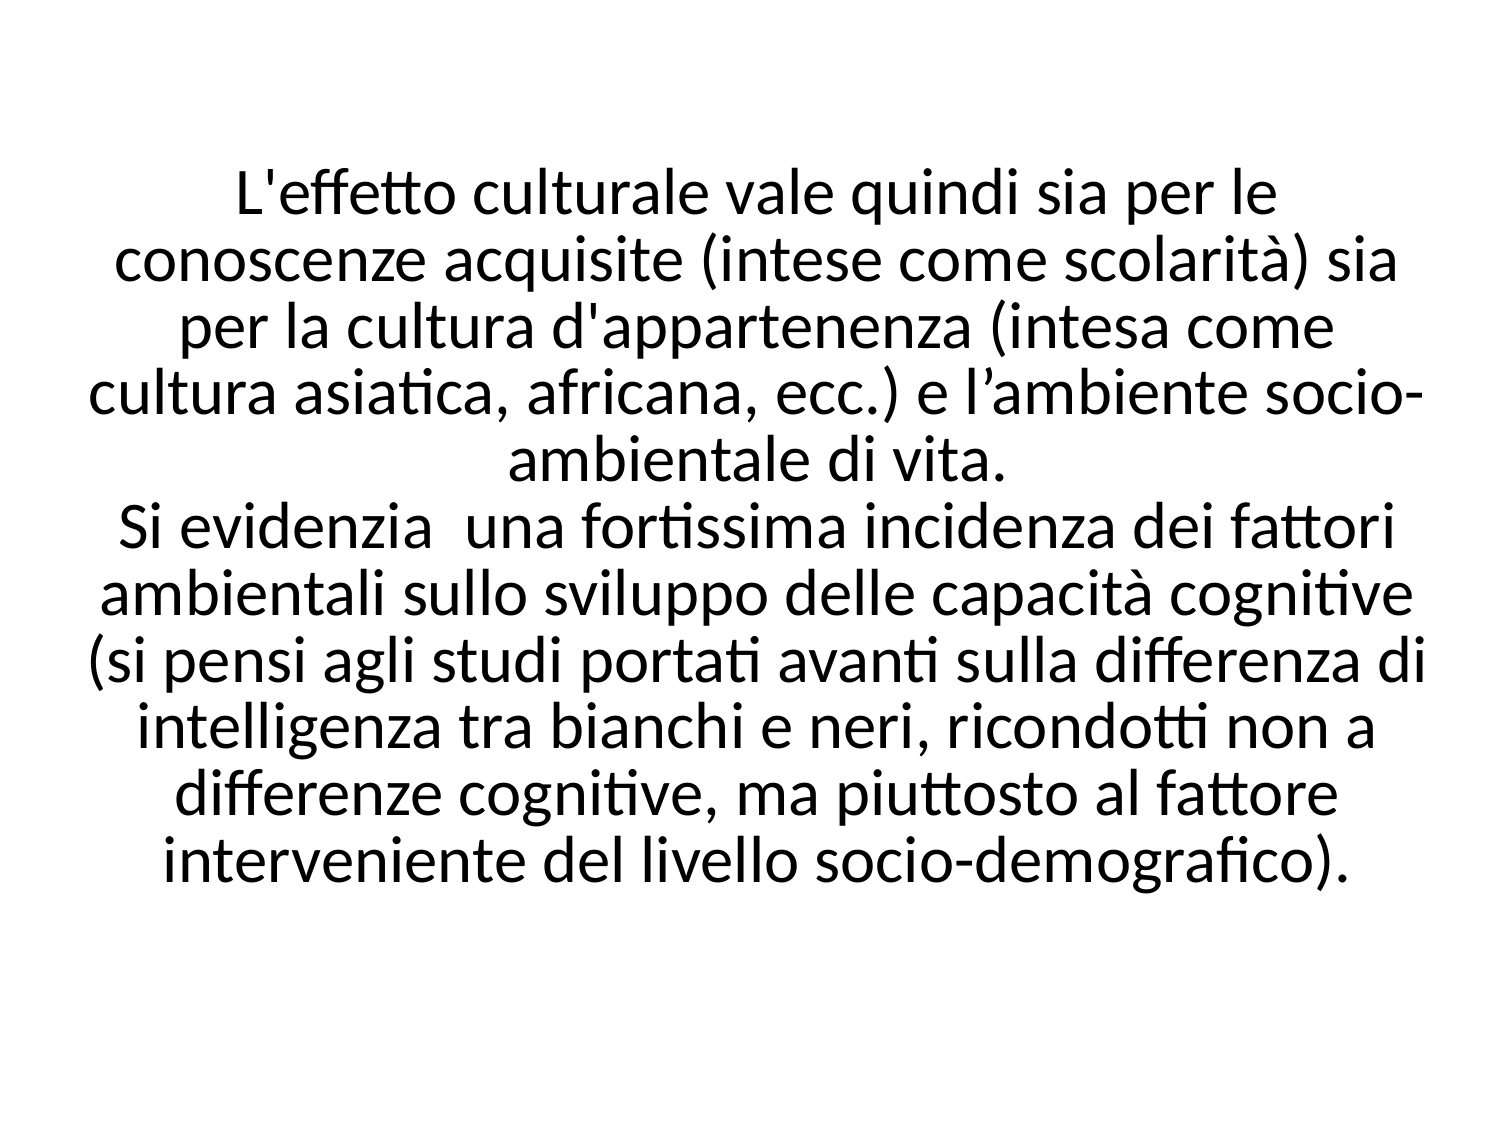

# L'effetto culturale vale quindi sia per le conoscenze acquisite (intese come scolarità) sia per la cultura d'appartenenza (intesa come cultura asiatica, africana, ecc.) e l’ambiente socio-ambientale di vita. Si evidenzia una fortissima incidenza dei fattori ambientali sullo sviluppo delle capacità cognitive (si pensi agli studi portati avanti sulla differenza di intelligenza tra bianchi e neri, ricondotti non a differenze cognitive, ma piuttosto al fattore interveniente del livello socio-demografico).